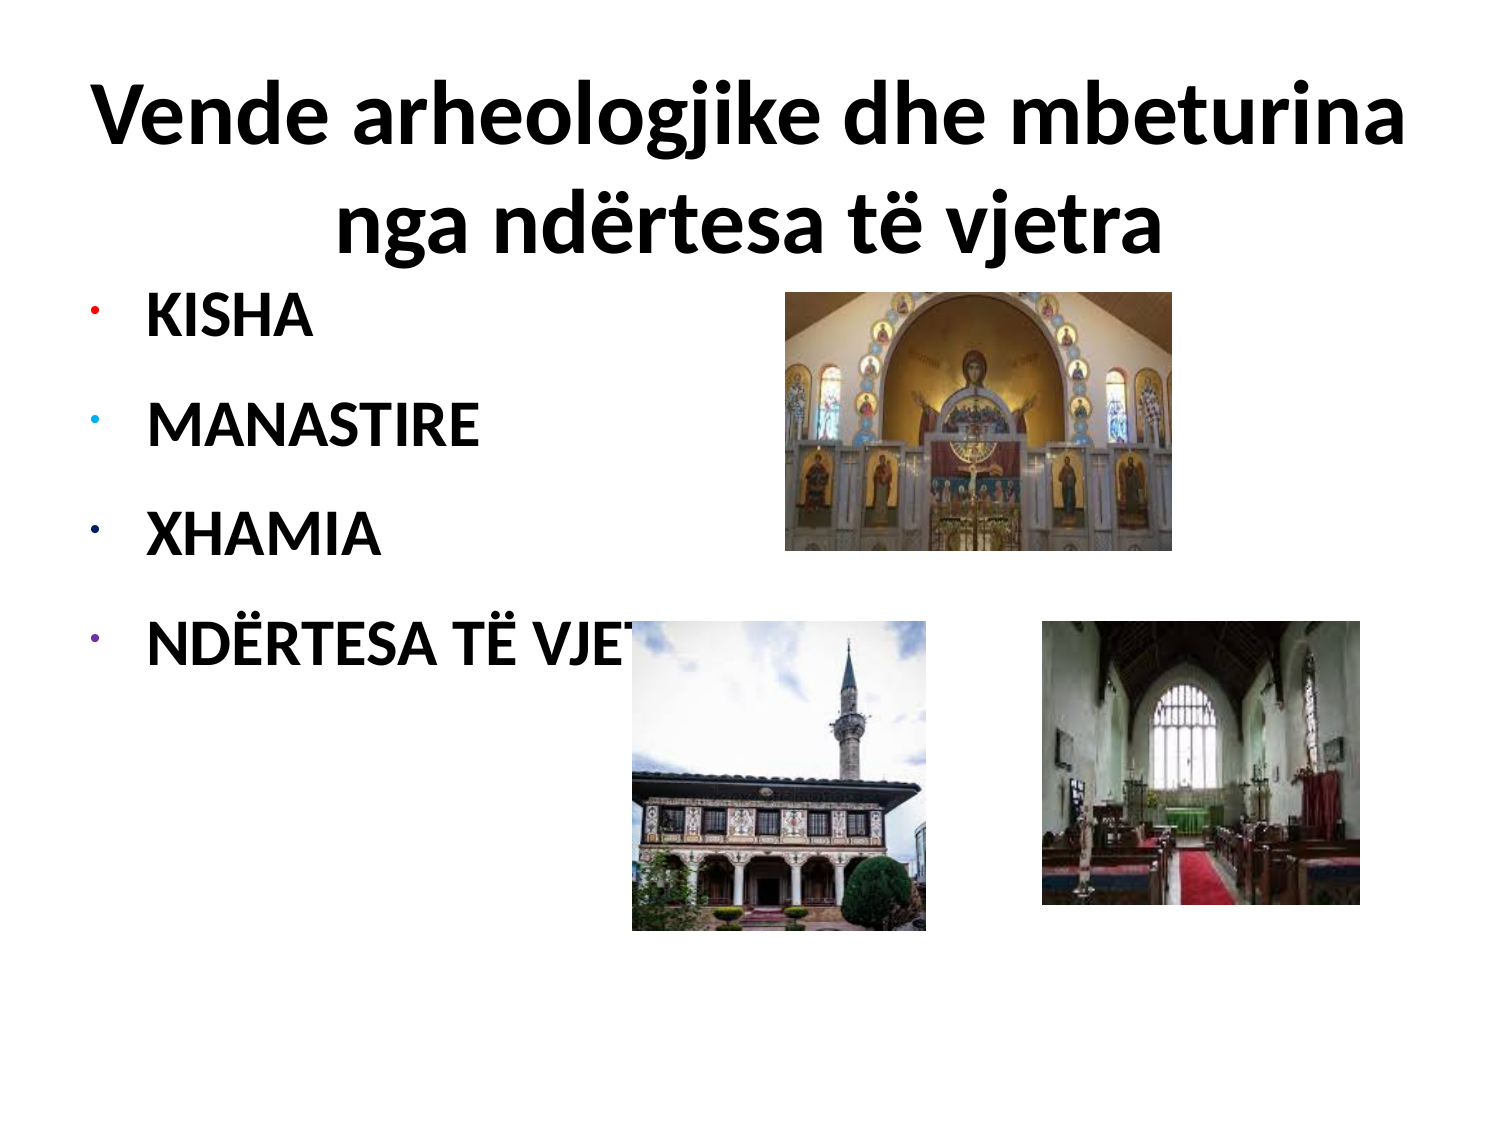

# Vende arheologjike dhe mbeturina nga ndërtesa të vjetra
KISHA
MANASTIRE
XHAMIA
NDËRTESA TË VJETRA